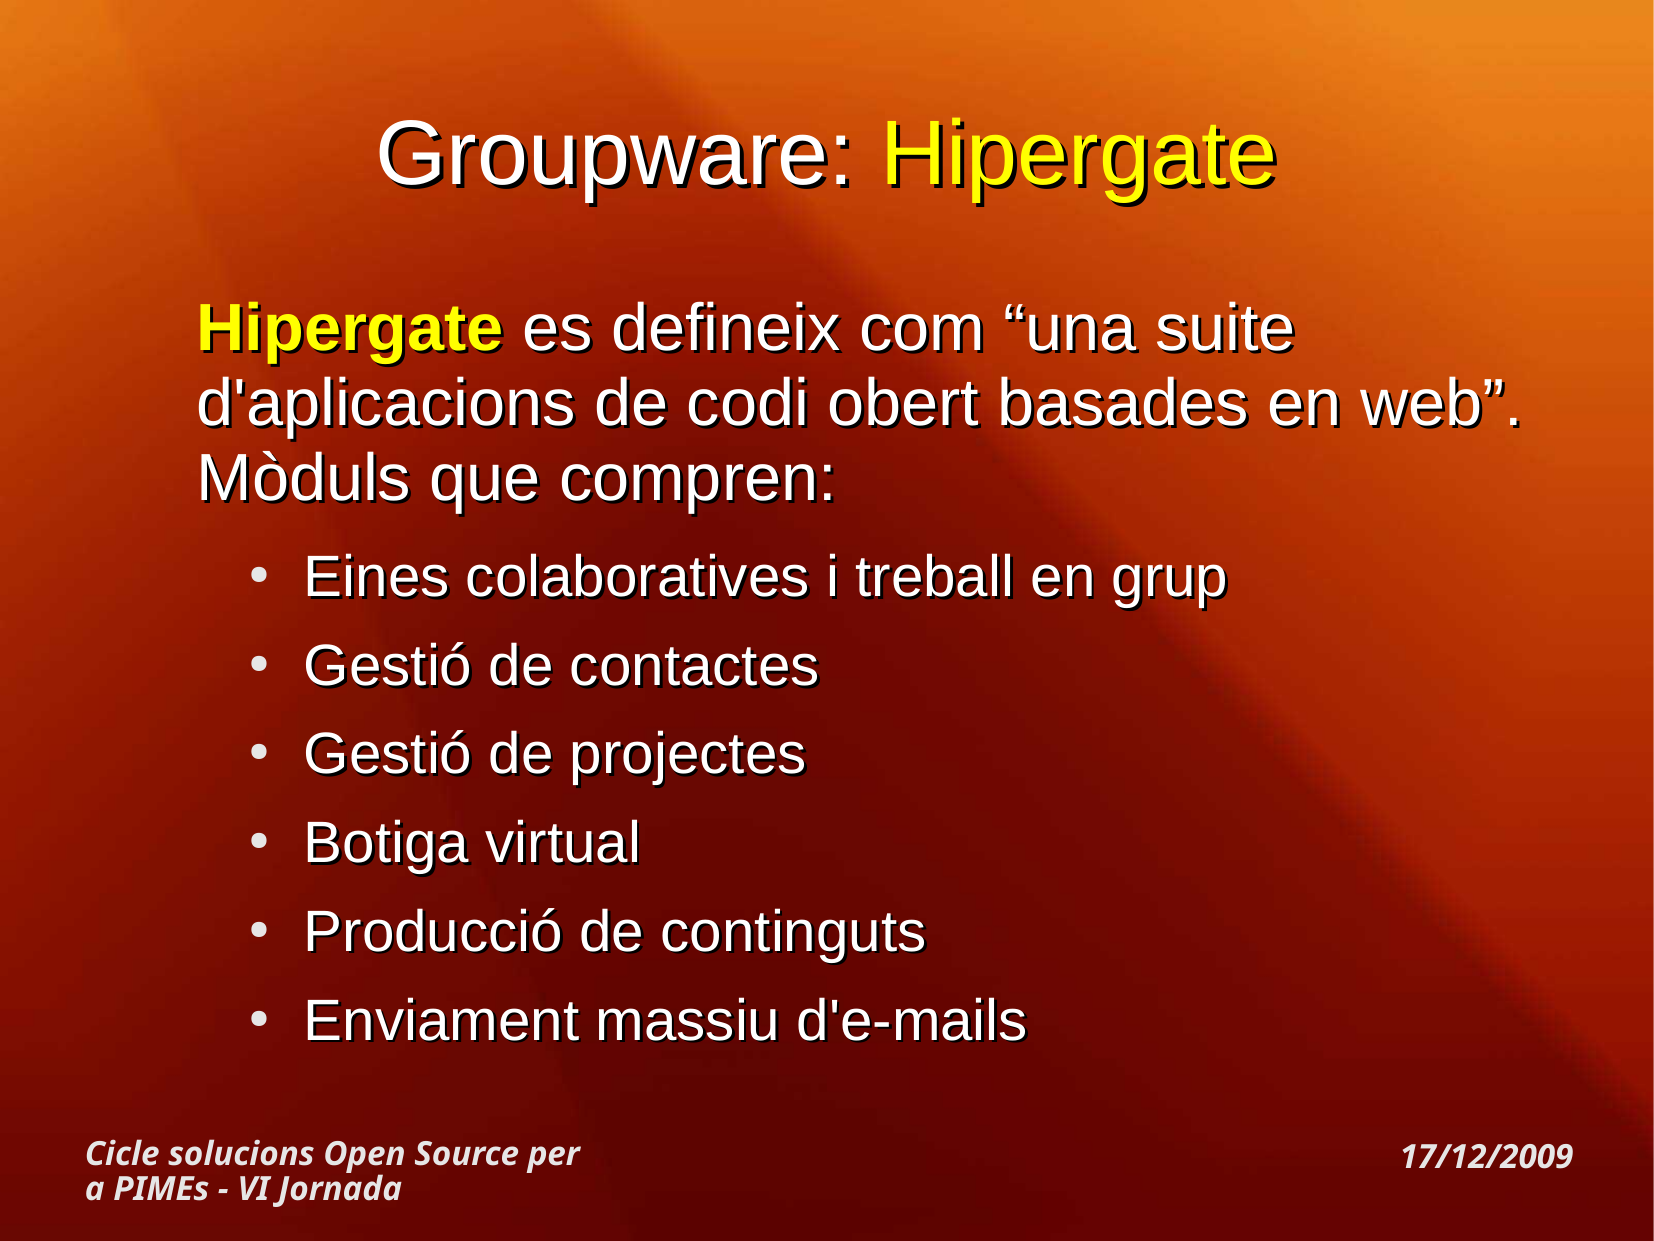

# Groupware: Hipergate
Hipergate es defineix com “una suite d'aplicacions de codi obert basades en web”. Mòduls que compren:
Eines colaboratives i treball en grup
Gestió de contactes
Gestió de projectes
Botiga virtual
Producció de continguts
Enviament massiu d'e-mails
Cicle solucions Open Source per a PIMEs - VI Jornada
17/12/2009